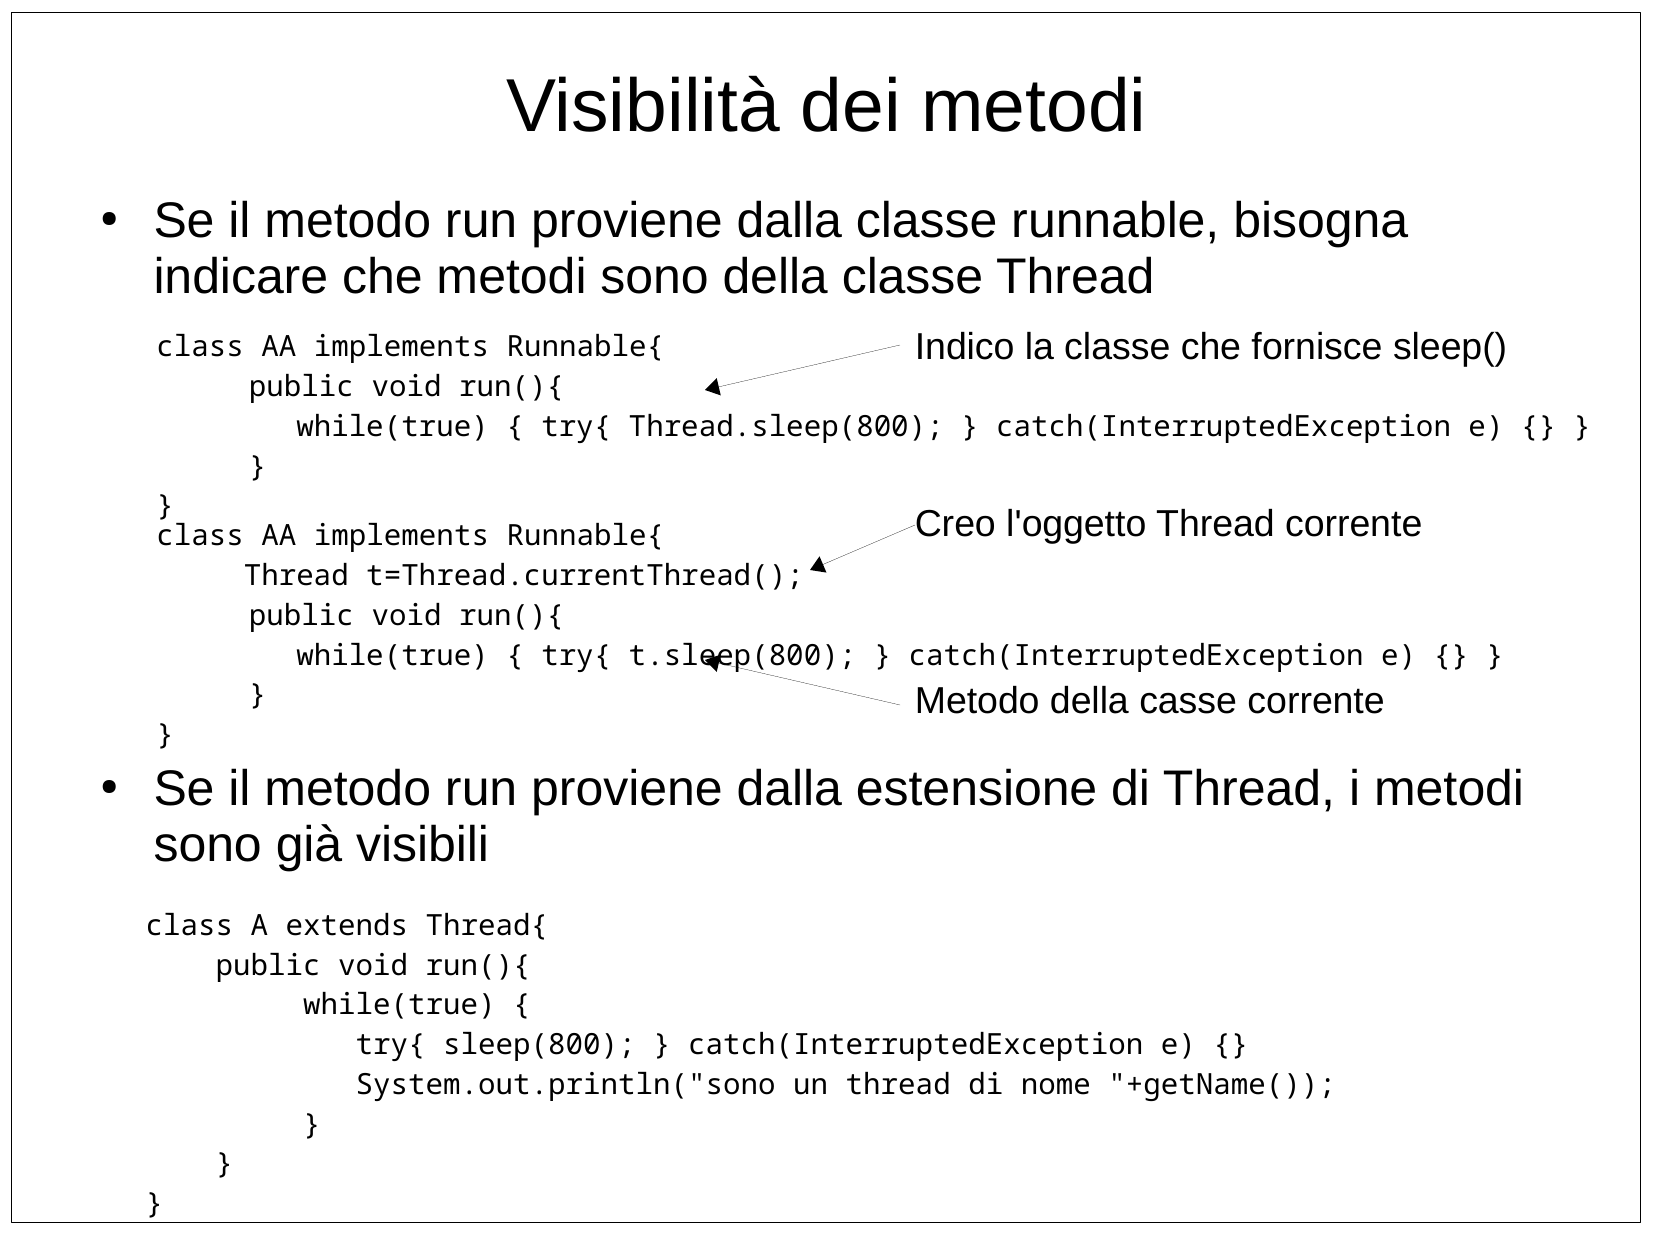

# Visibilità dei metodi
Se il metodo run proviene dalla classe runnable, bisogna indicare che metodi sono della classe Thread
Se il metodo run proviene dalla estensione di Thread, i metodi sono già visibili
class AA implements Runnable{
	 public void run(){
 while(true) { try{ Thread.sleep(800); } catch(InterruptedException e) {} }
	 }
}
Indico la classe che fornisce sleep()
Creo l'oggetto Thread corrente
class AA implements Runnable{
 Thread t=Thread.currentThread();
	 public void run(){
 while(true) { try{ t.sleep(800); } catch(InterruptedException e) {} }
	 }
}
Metodo della casse corrente
class A extends Thread{
 public void run(){
 while(true) {
 try{ sleep(800); } catch(InterruptedException e) {}
 System.out.println("sono un thread di nome "+getName());
 }
 }
}